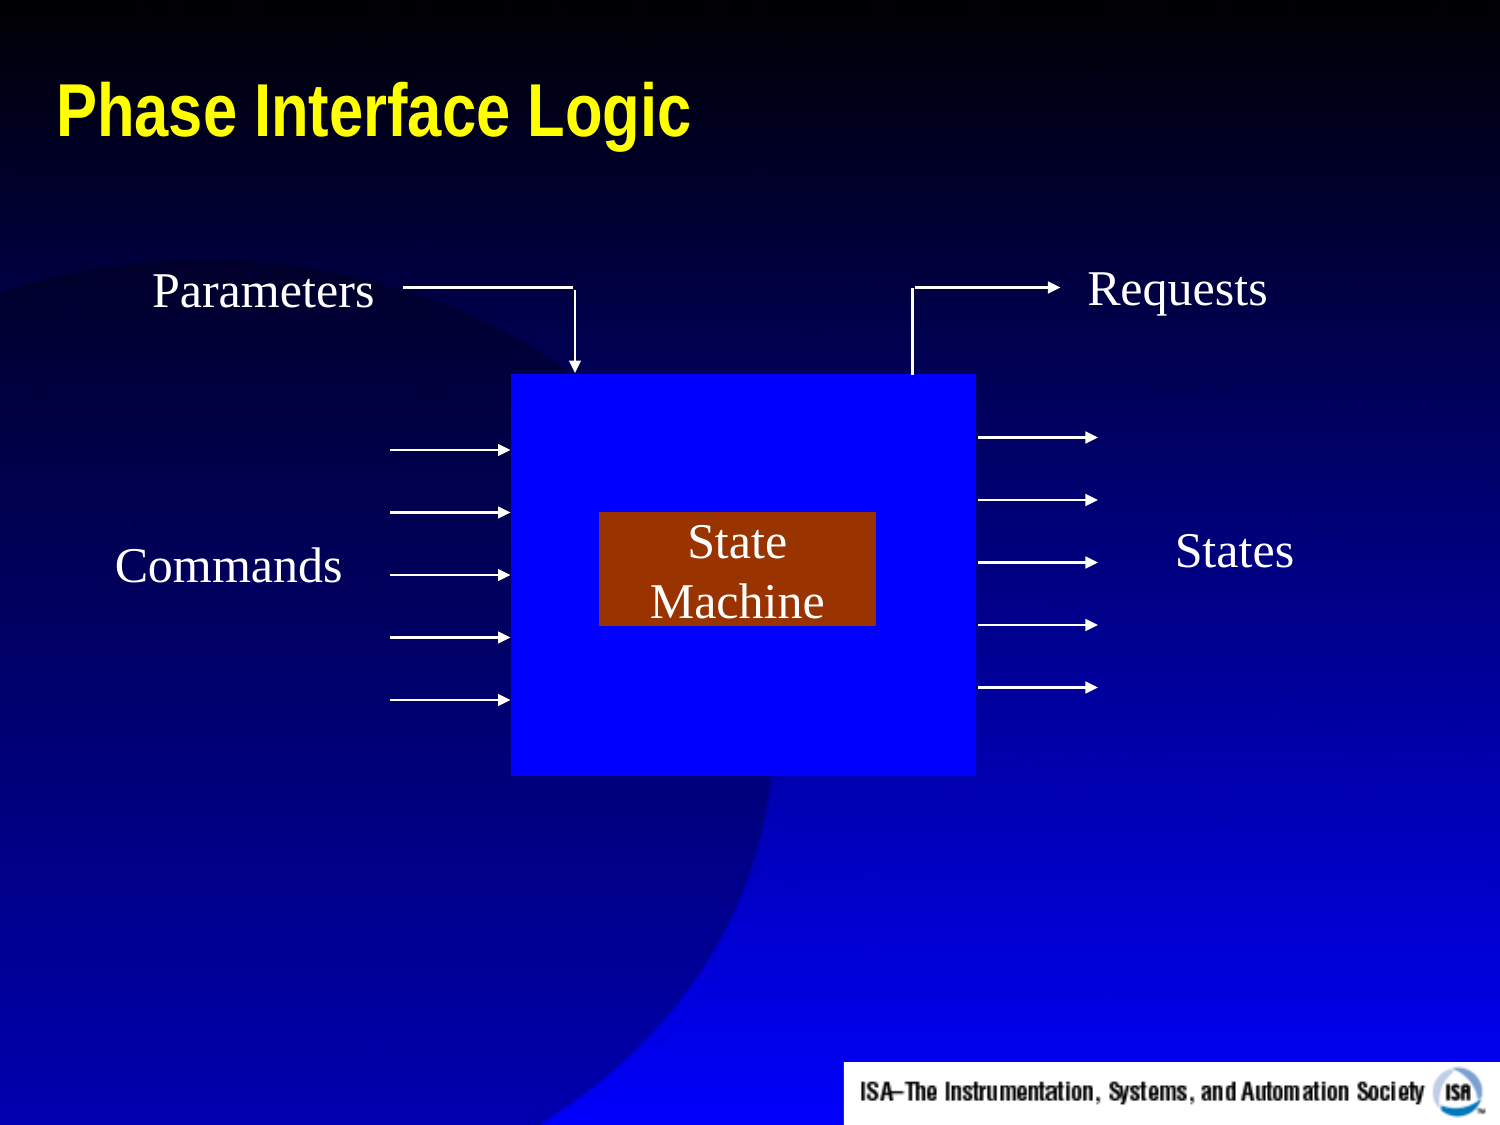

# Phase Interface Logic
Requests
Parameters
States
State
Machine
Commands